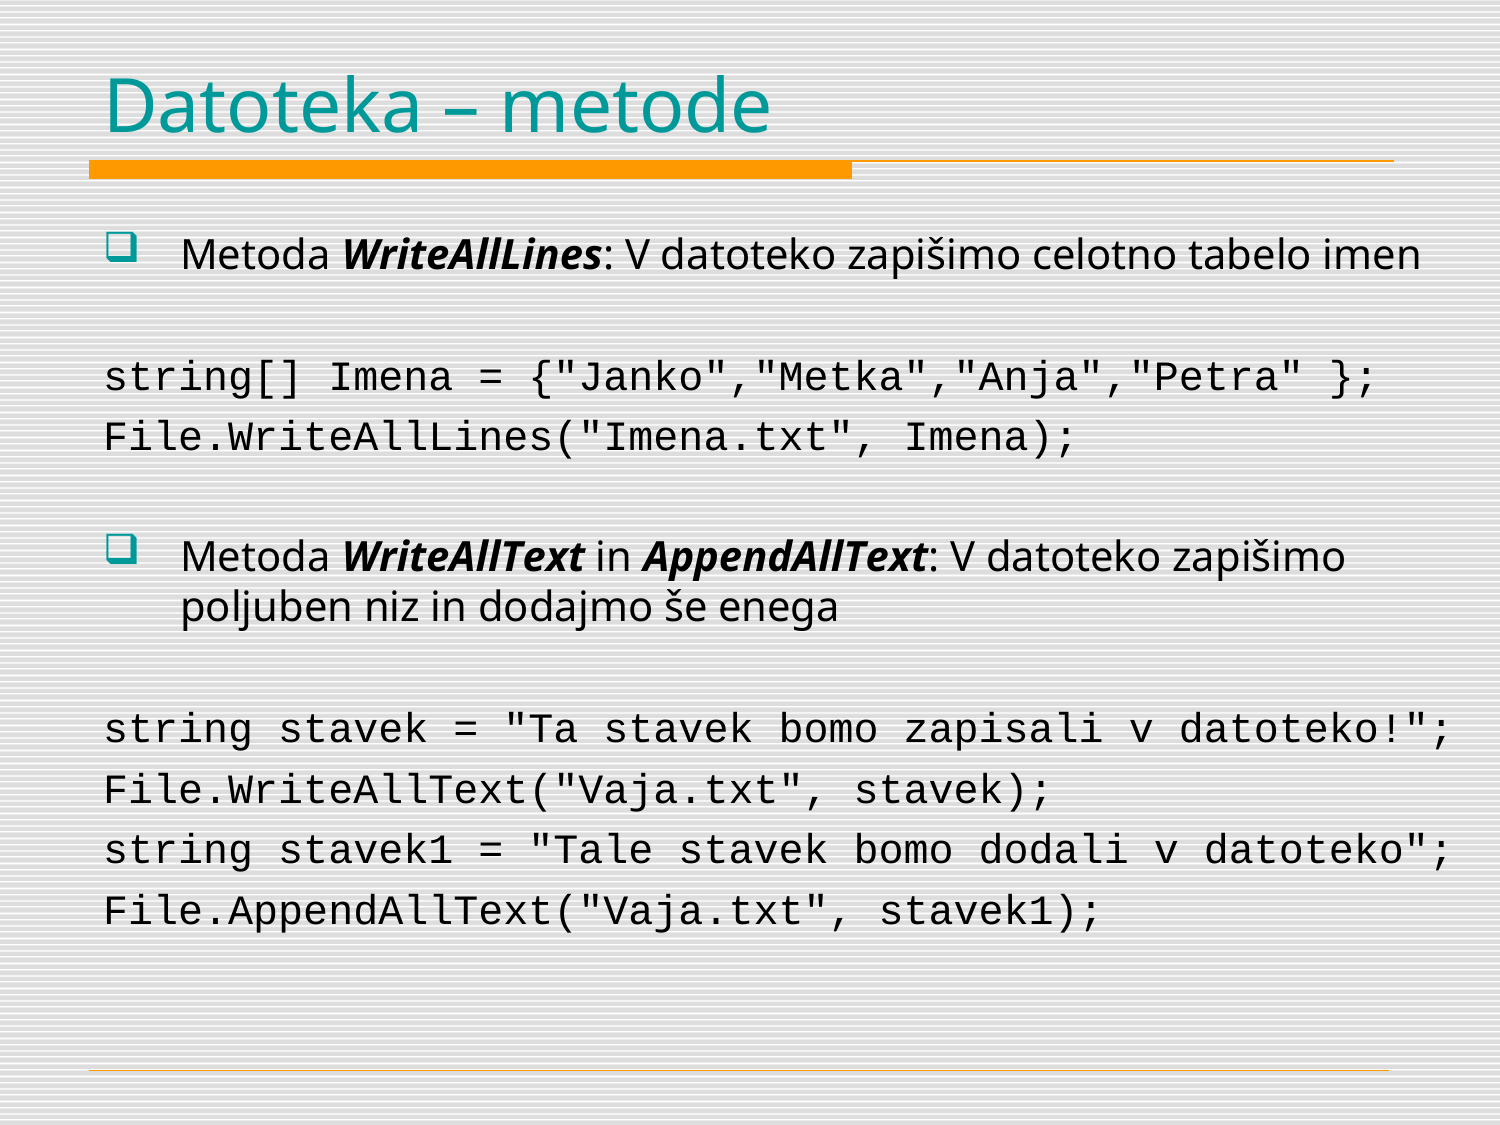

# Datoteka – metode
Metoda WriteAllLines: V datoteko zapišimo celotno tabelo imen
string[] Imena = {"Janko","Metka","Anja","Petra" };
File.WriteAllLines("Imena.txt", Imena);
Metoda WriteAllText in AppendAllText: V datoteko zapišimo poljuben niz in dodajmo še enega
string stavek = "Ta stavek bomo zapisali v datoteko!";
File.WriteAllText("Vaja.txt", stavek);
string stavek1 = "Tale stavek bomo dodali v datoteko";
File.AppendAllText("Vaja.txt", stavek1);